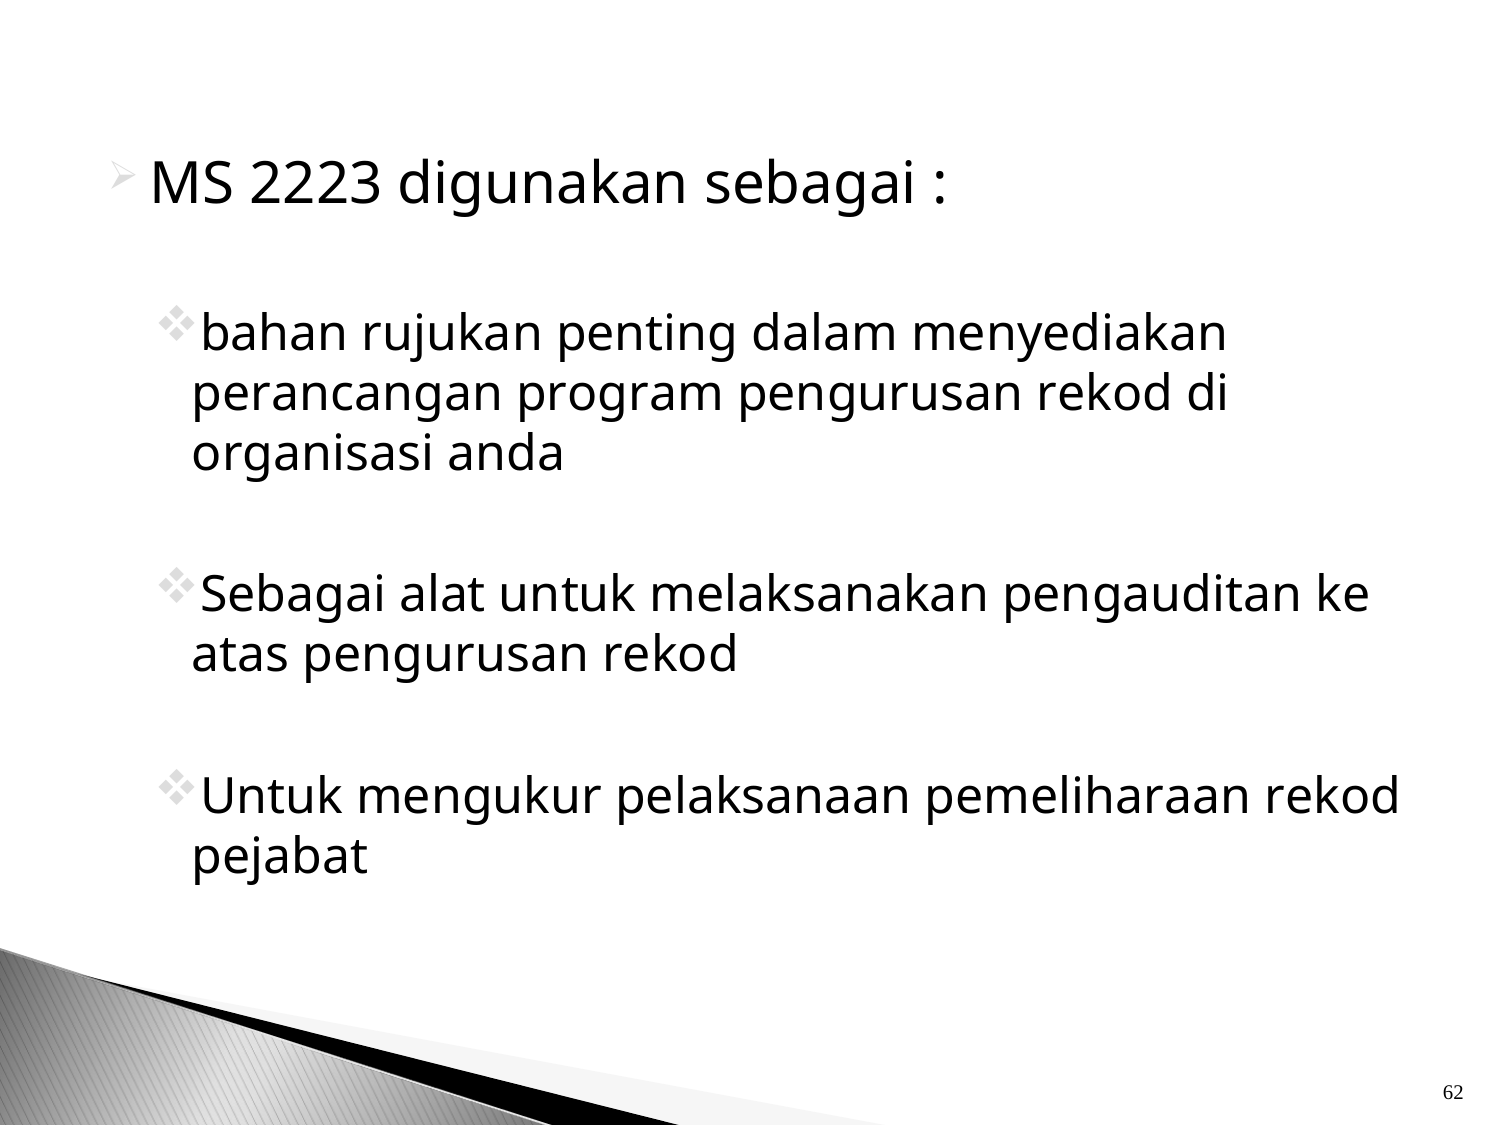

# MS 2223 digunakan sebagai :
bahan rujukan penting dalam menyediakan perancangan program pengurusan rekod di organisasi anda
Sebagai alat untuk melaksanakan pengauditan ke atas pengurusan rekod
Untuk mengukur pelaksanaan pemeliharaan rekod pejabat